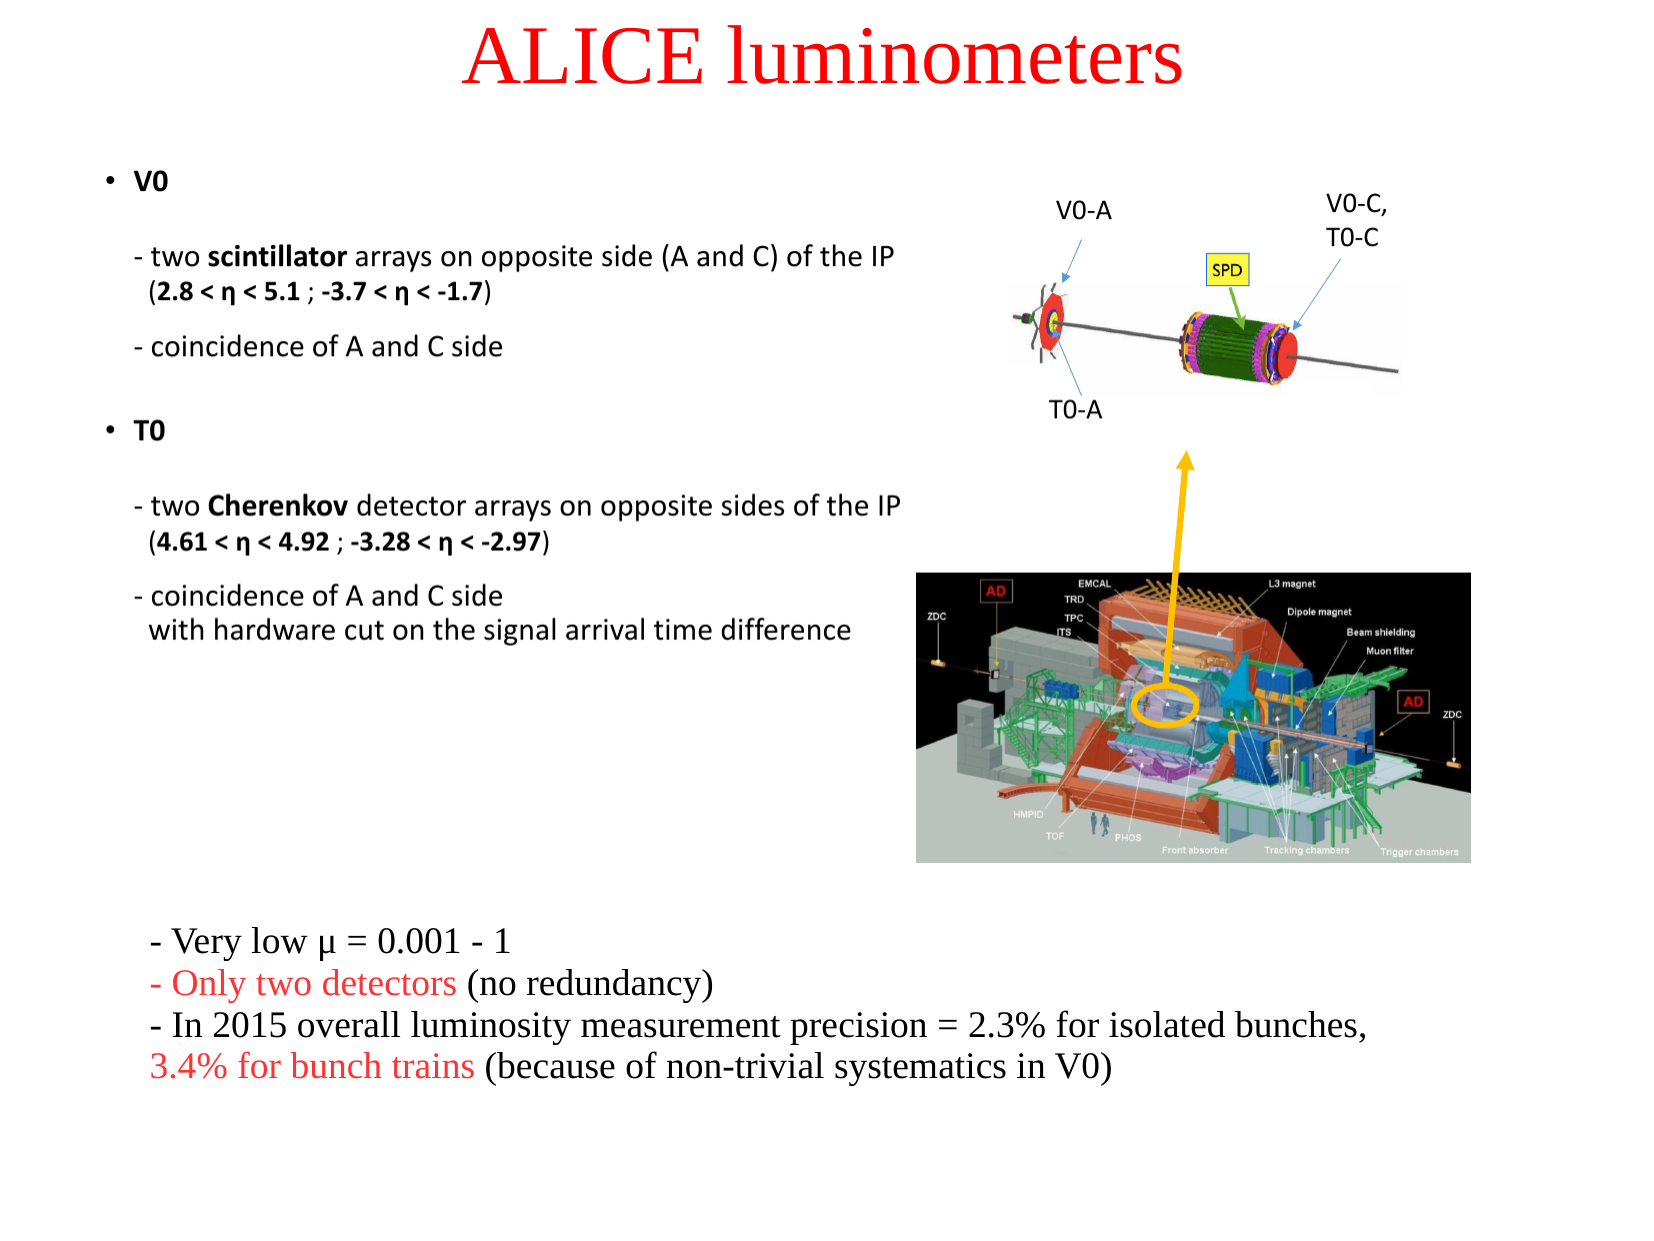

ALICE luminometers
- Very low μ = 0.001 - 1
- Only two detectors (no redundancy)
- In 2015 overall luminosity measurement precision = 2.3% for isolated bunches,
3.4% for bunch trains (because of non-trivial systematics in V0)